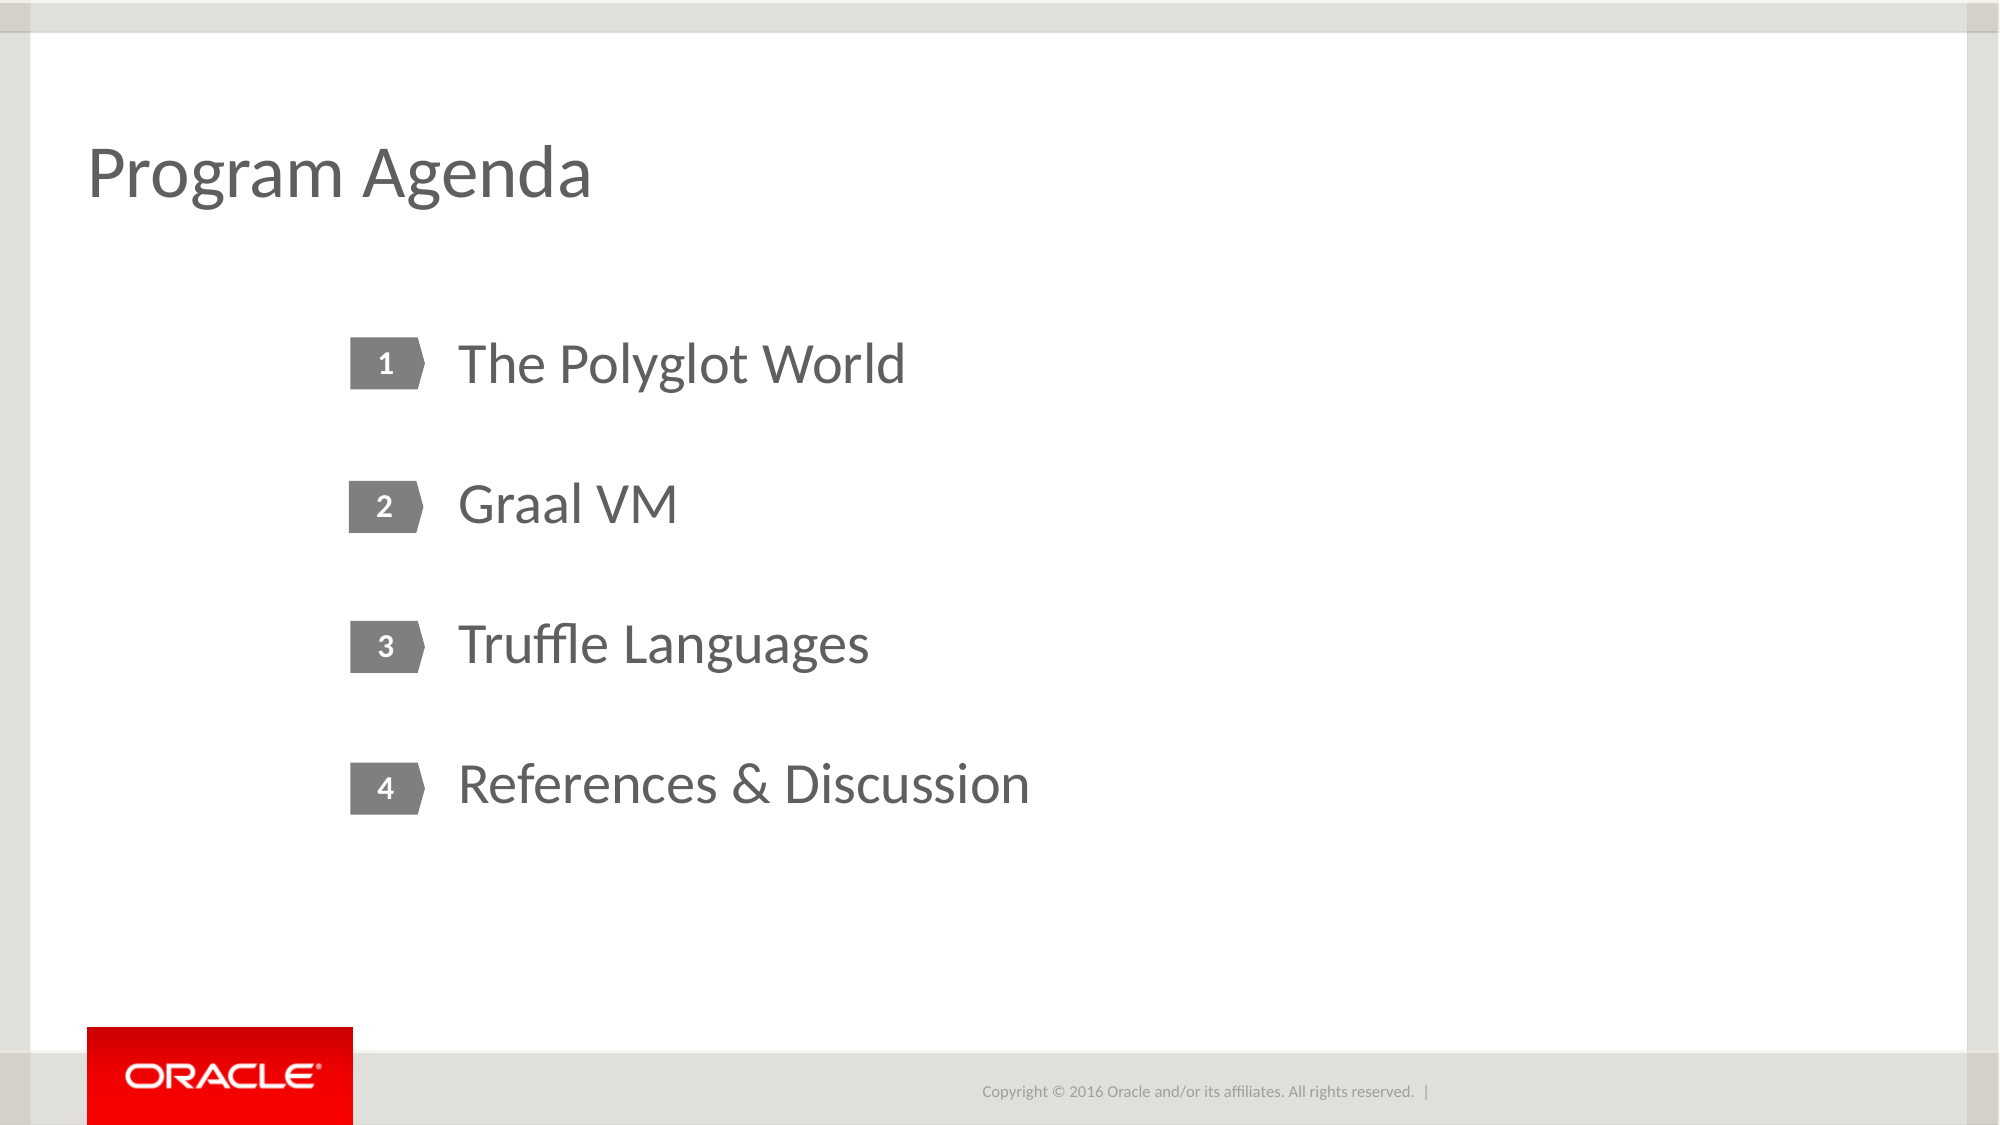

Program Agenda
The Polyglot World
Graal VM
Truffle Languages
References & Discussion
1
2
3
4